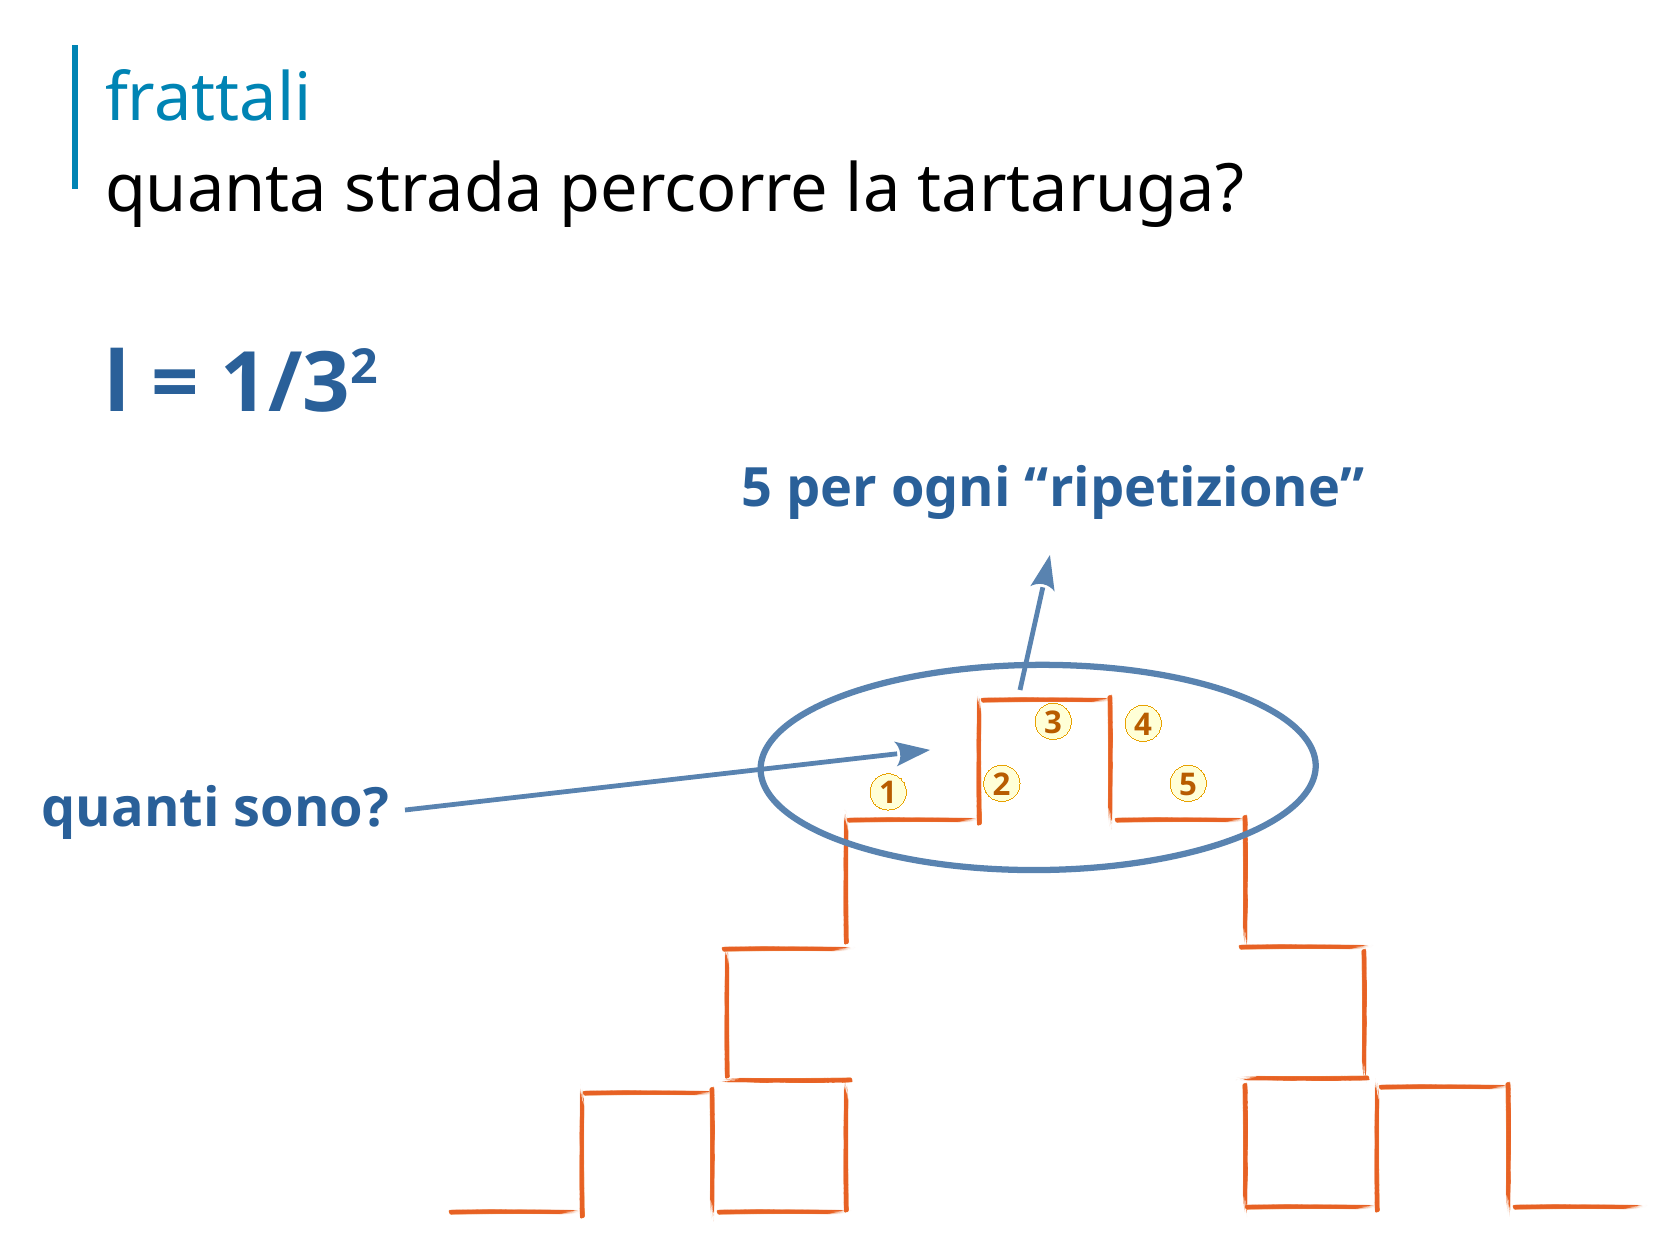

# frattali quanta strada percorre la tartaruga?
l = 1/32
5 per ogni “ripetizione”
3
4
quanti sono?
2
5
1